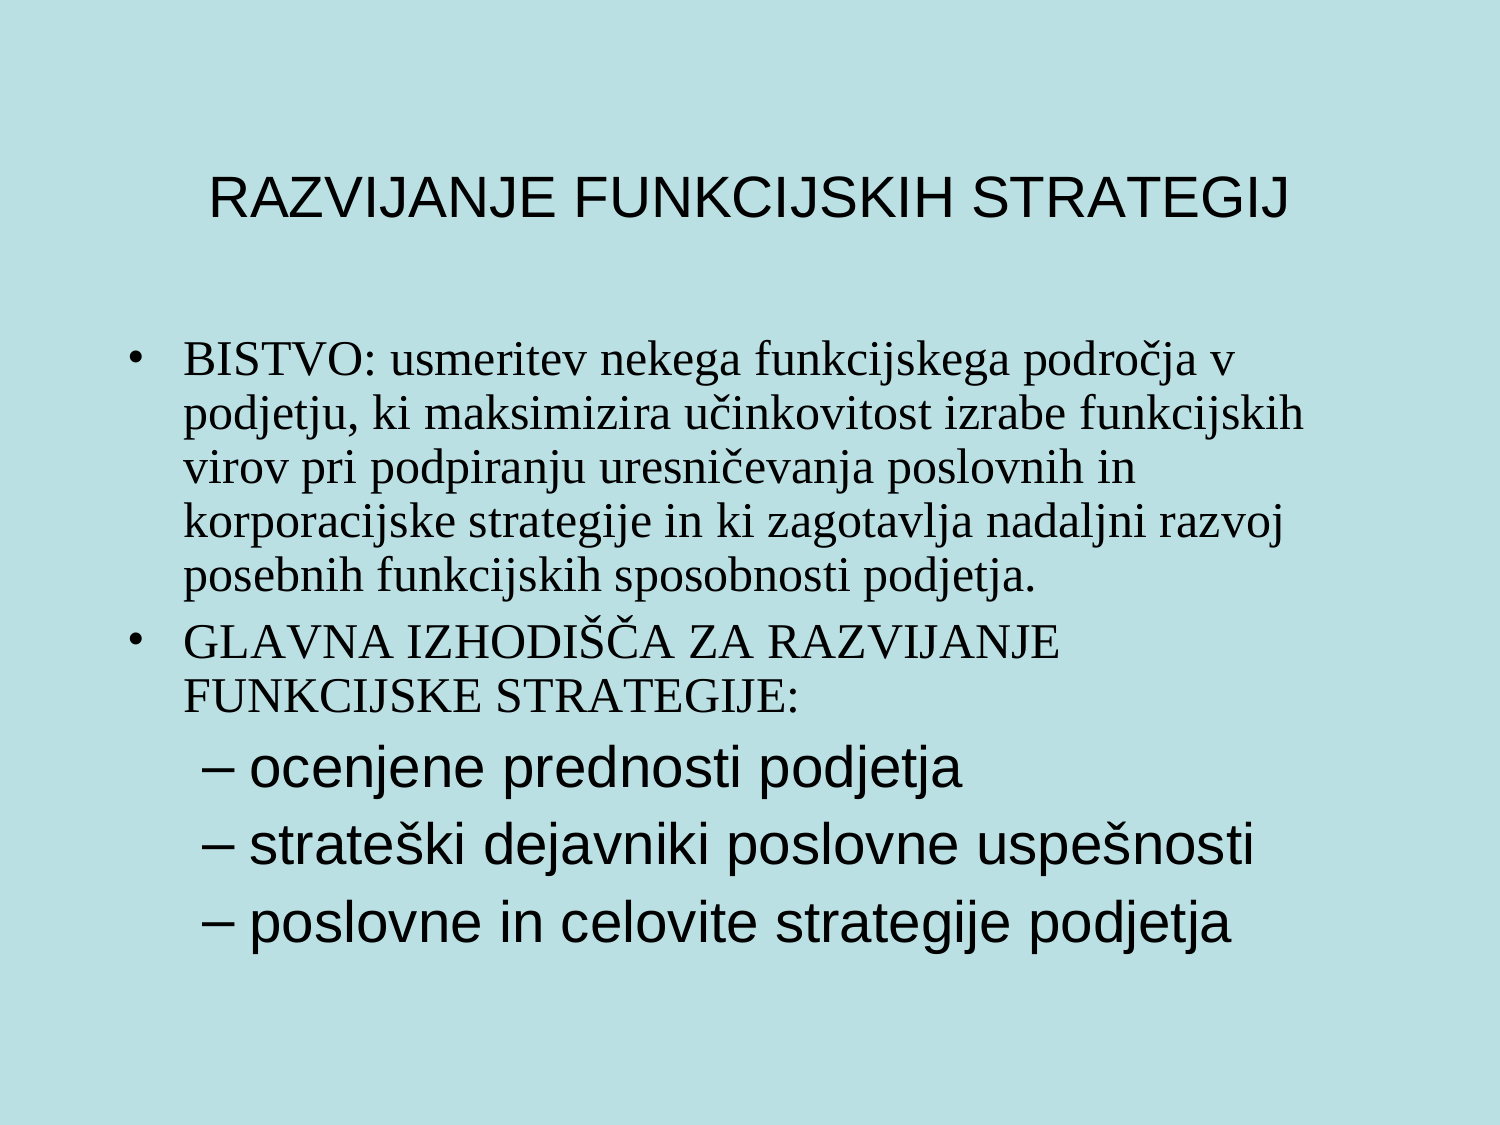

RAZVIJANJE FUNKCIJSKIH STRATEGIJ
BISTVO: usmeritev nekega funkcijskega področja v podjetju, ki maksimizira učinkovitost izrabe funkcijskih virov pri podpiranju uresničevanja poslovnih in korporacijske strategije in ki zagotavlja nadaljni razvoj posebnih funkcijskih sposobnosti podjetja.
GLAVNA IZHODIŠČA ZA RAZVIJANJE FUNKCIJSKE STRATEGIJE:
ocenjene prednosti podjetja
strateški dejavniki poslovne uspešnosti
poslovne in celovite strategije podjetja